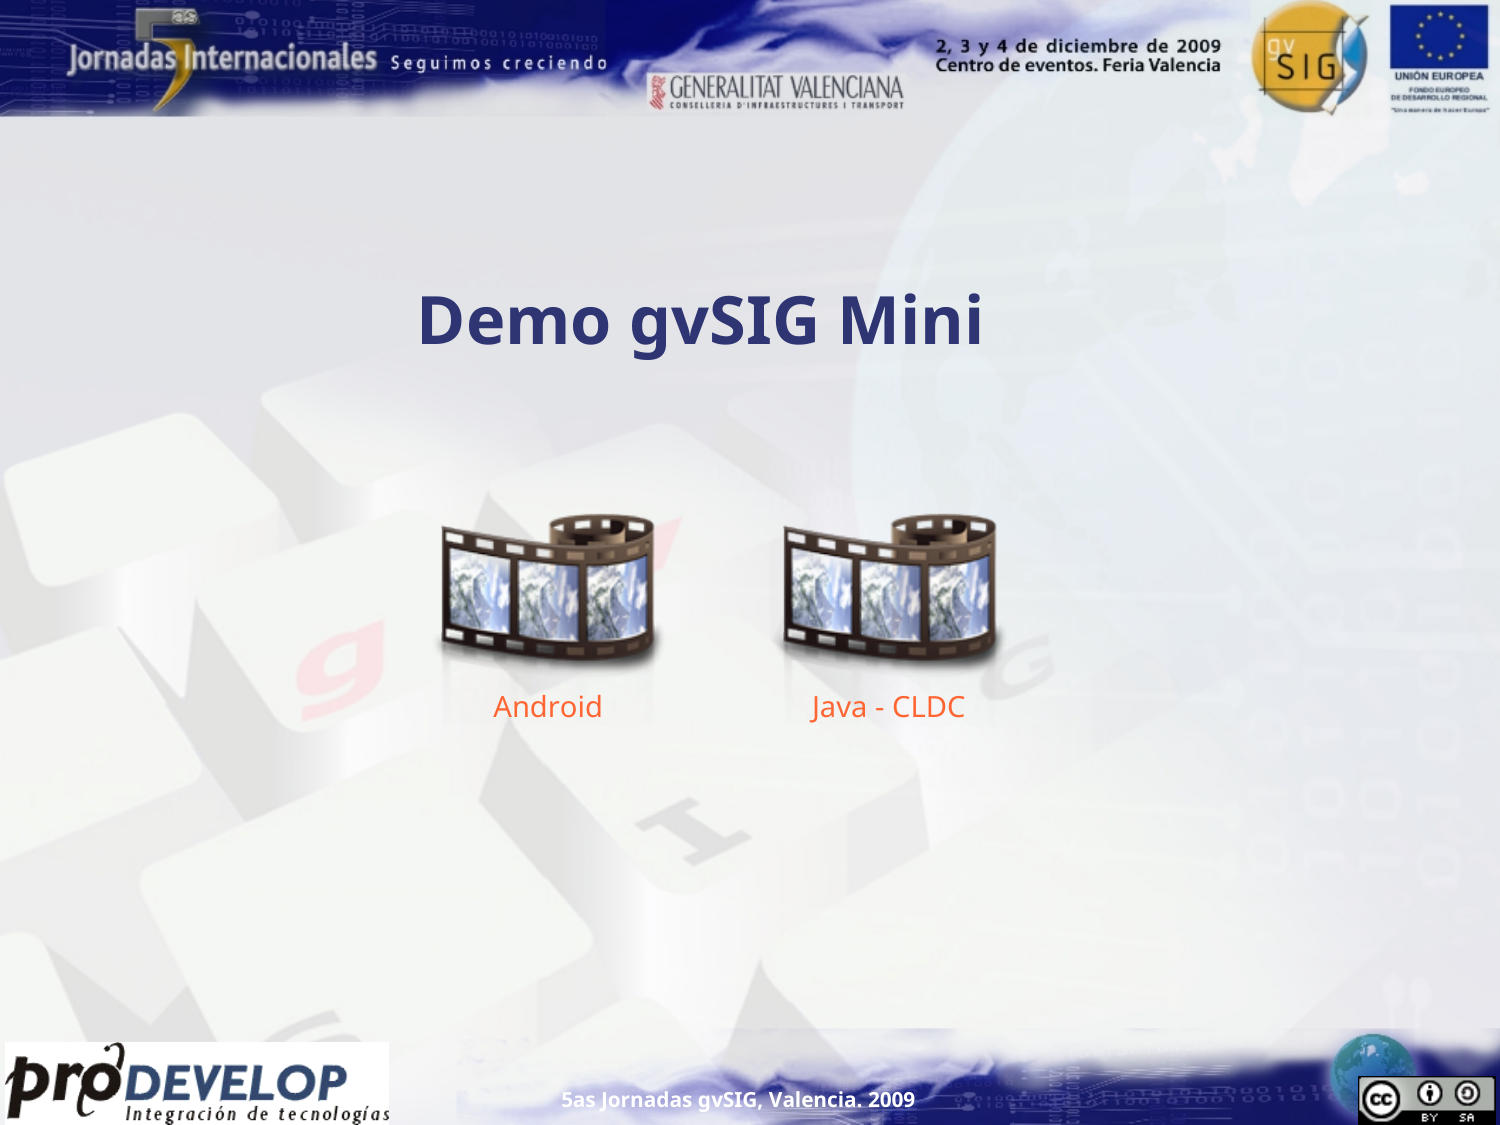

# Demo gvSIG Mini
Android
Java - CLDC
25/10/2006
41
Plan Difusión Interna gvSIG v. 2.0